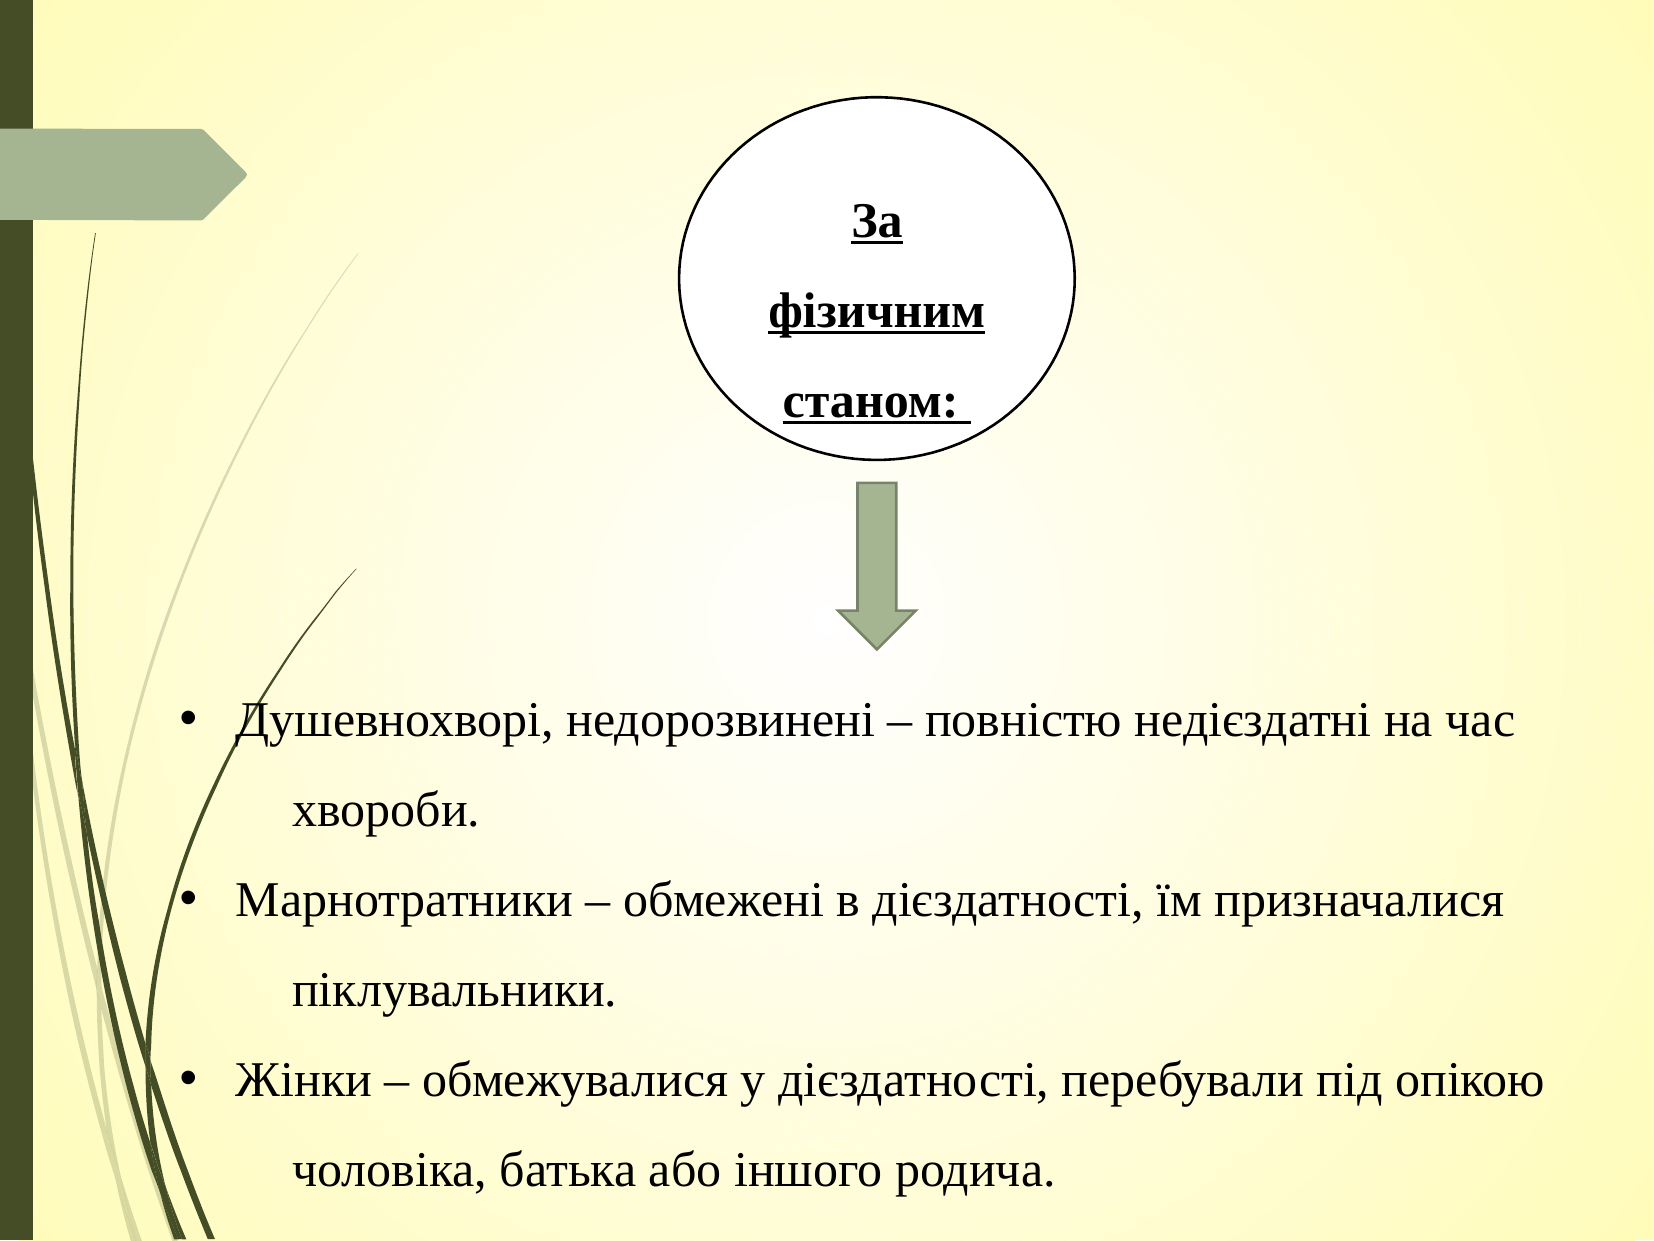

За фізичним станом:
Душевнохворі, недорозвинені – повністю недієздатні на час хвороби.
Марнотратники – обмежені в дієздатності, їм призначалися піклувальники.
Жінки – обмежувалися у дієздатності, перебували під опікою чоловіка, батька або іншого родича.